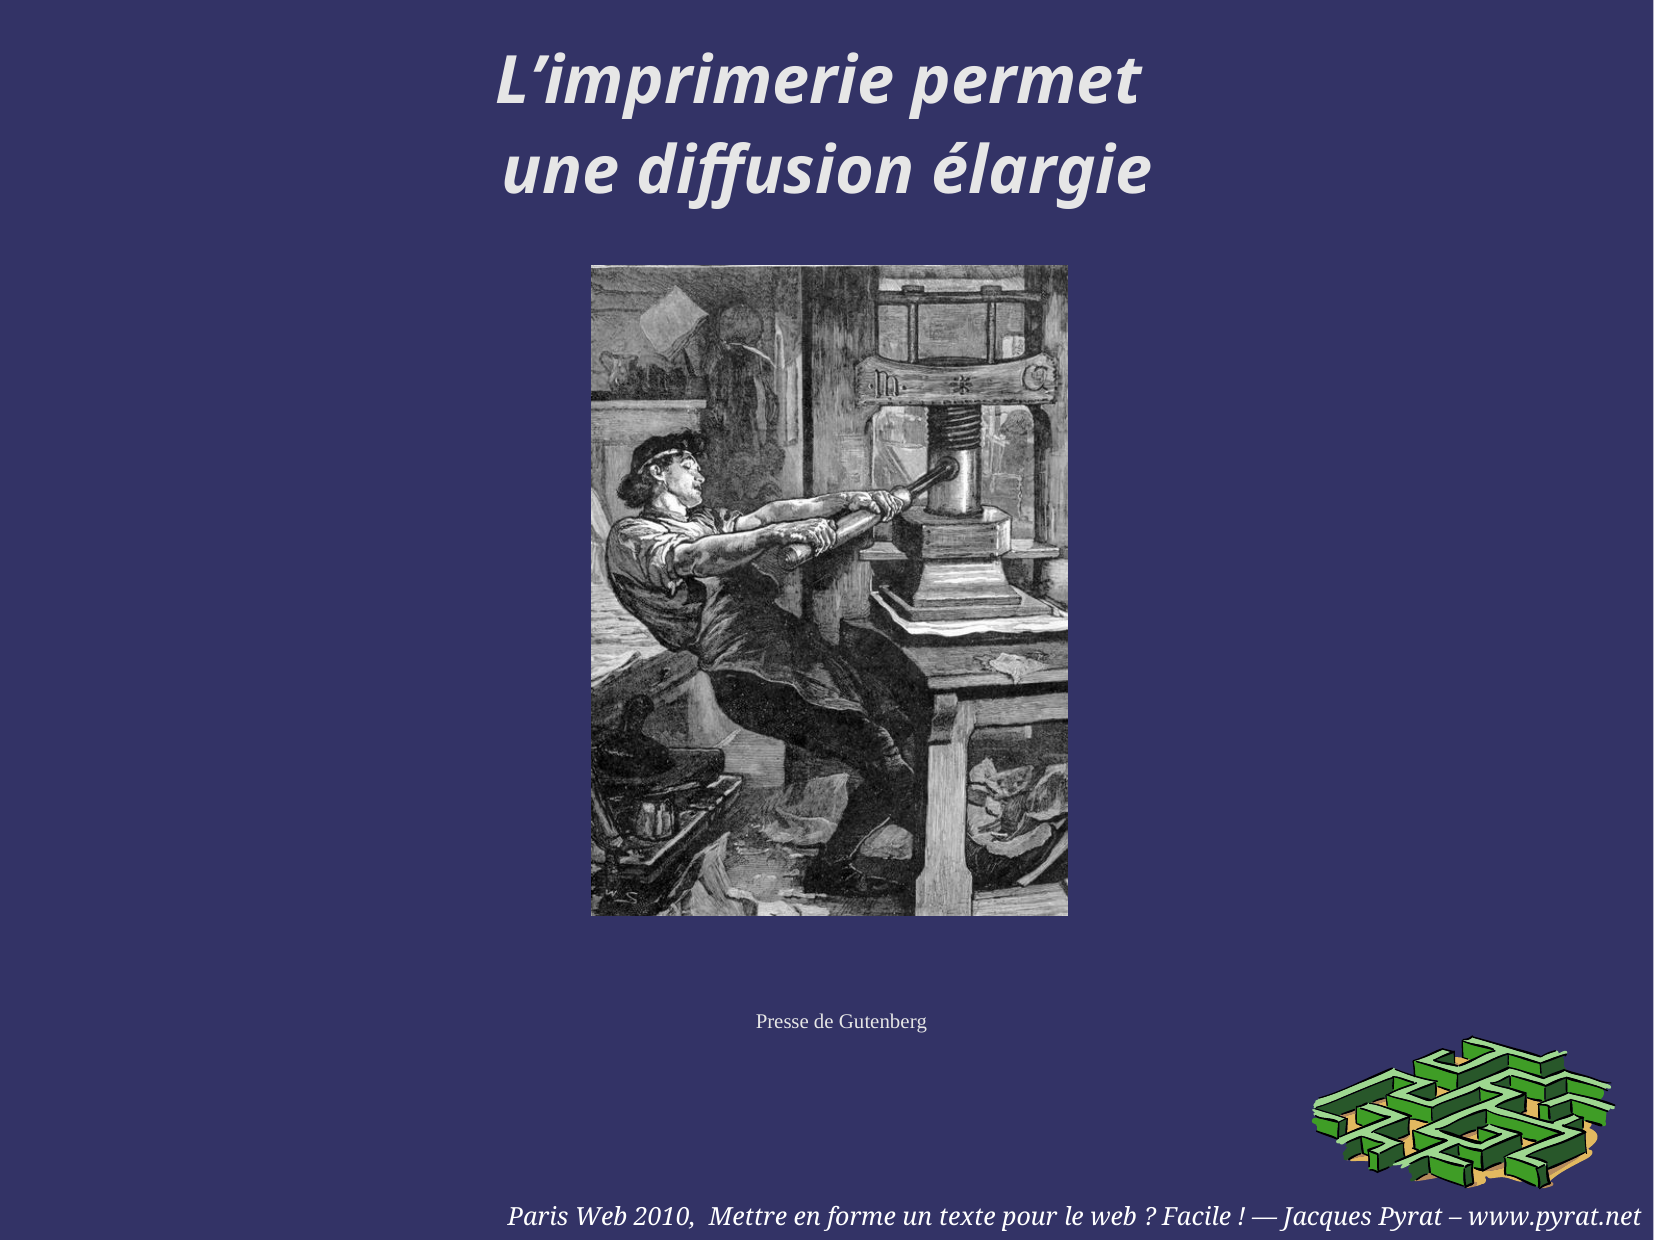

# L’imprimerie permet une diffusion élargie
Presse de Gutenberg